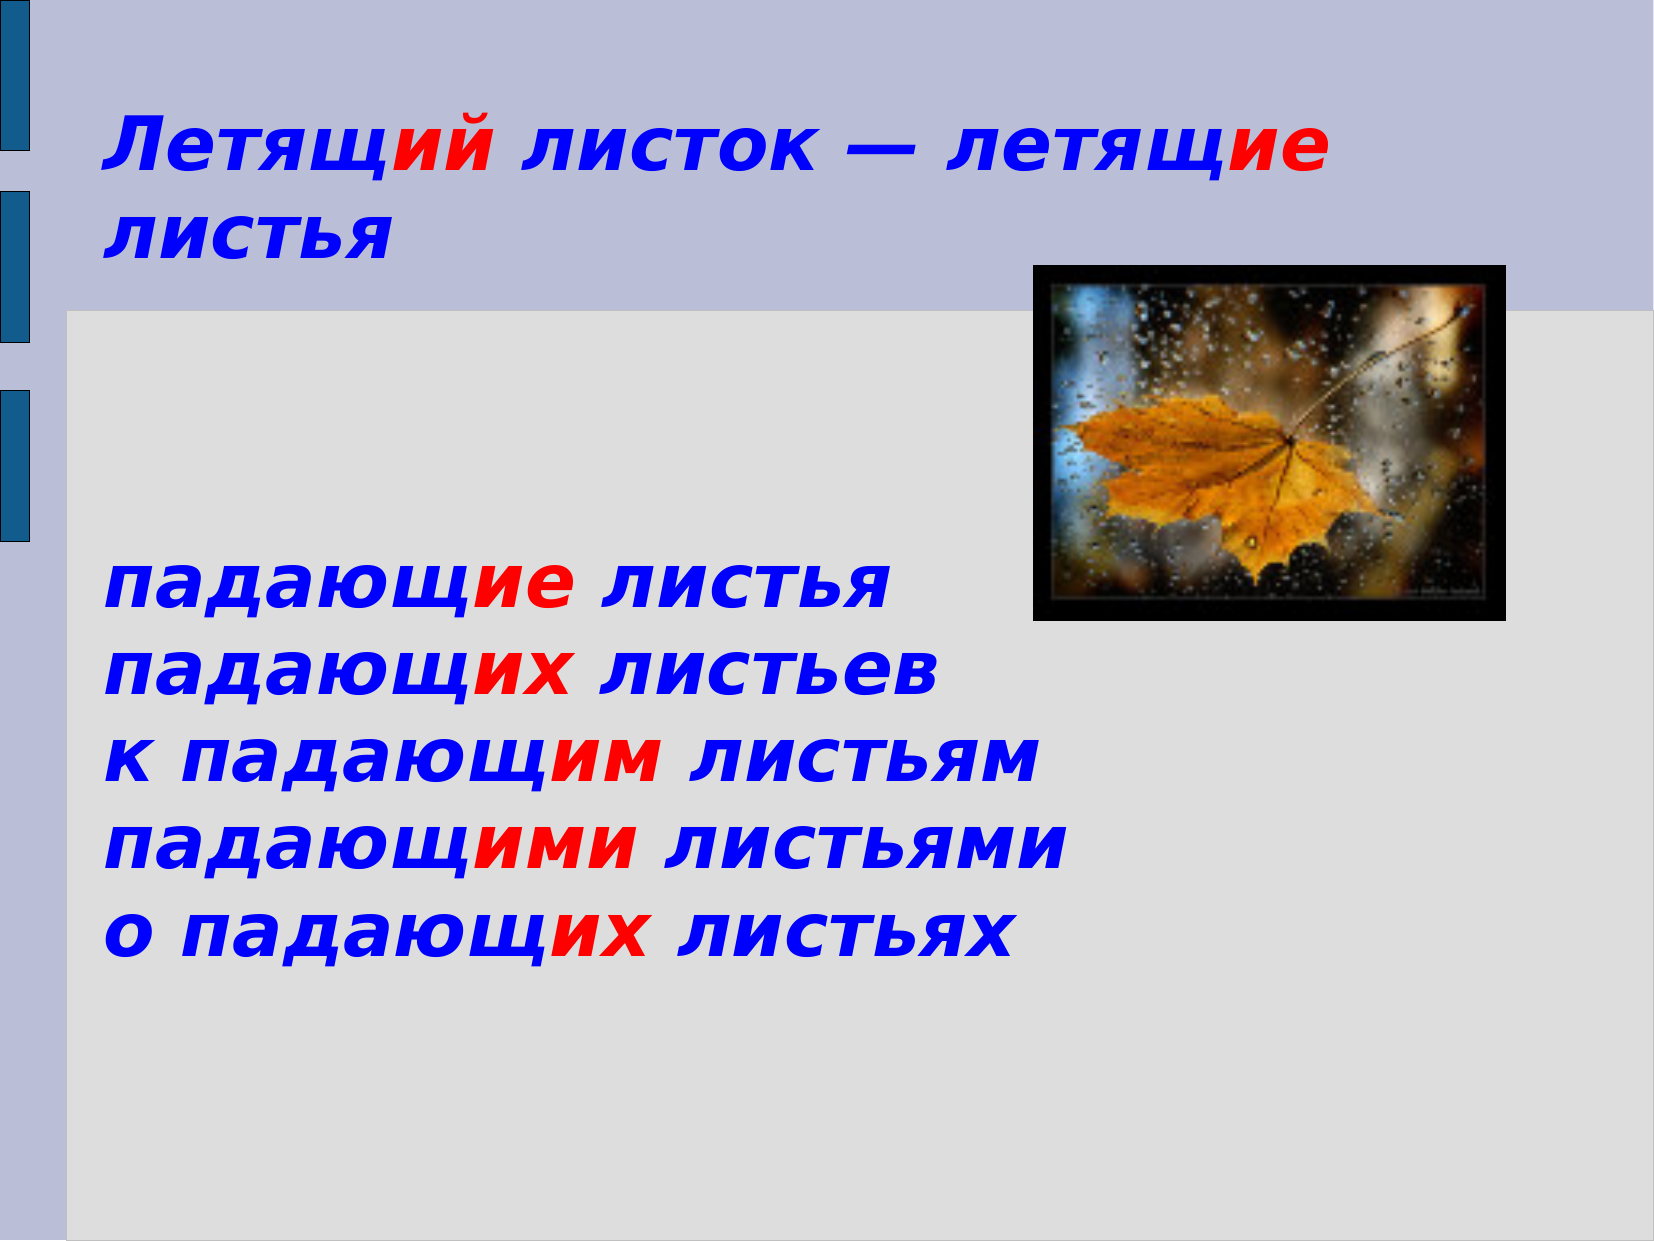

Летящий листок — летящие листья
падающие листья
падающих листьев
к падающим листьям
падающими листьями
о падающих листьях